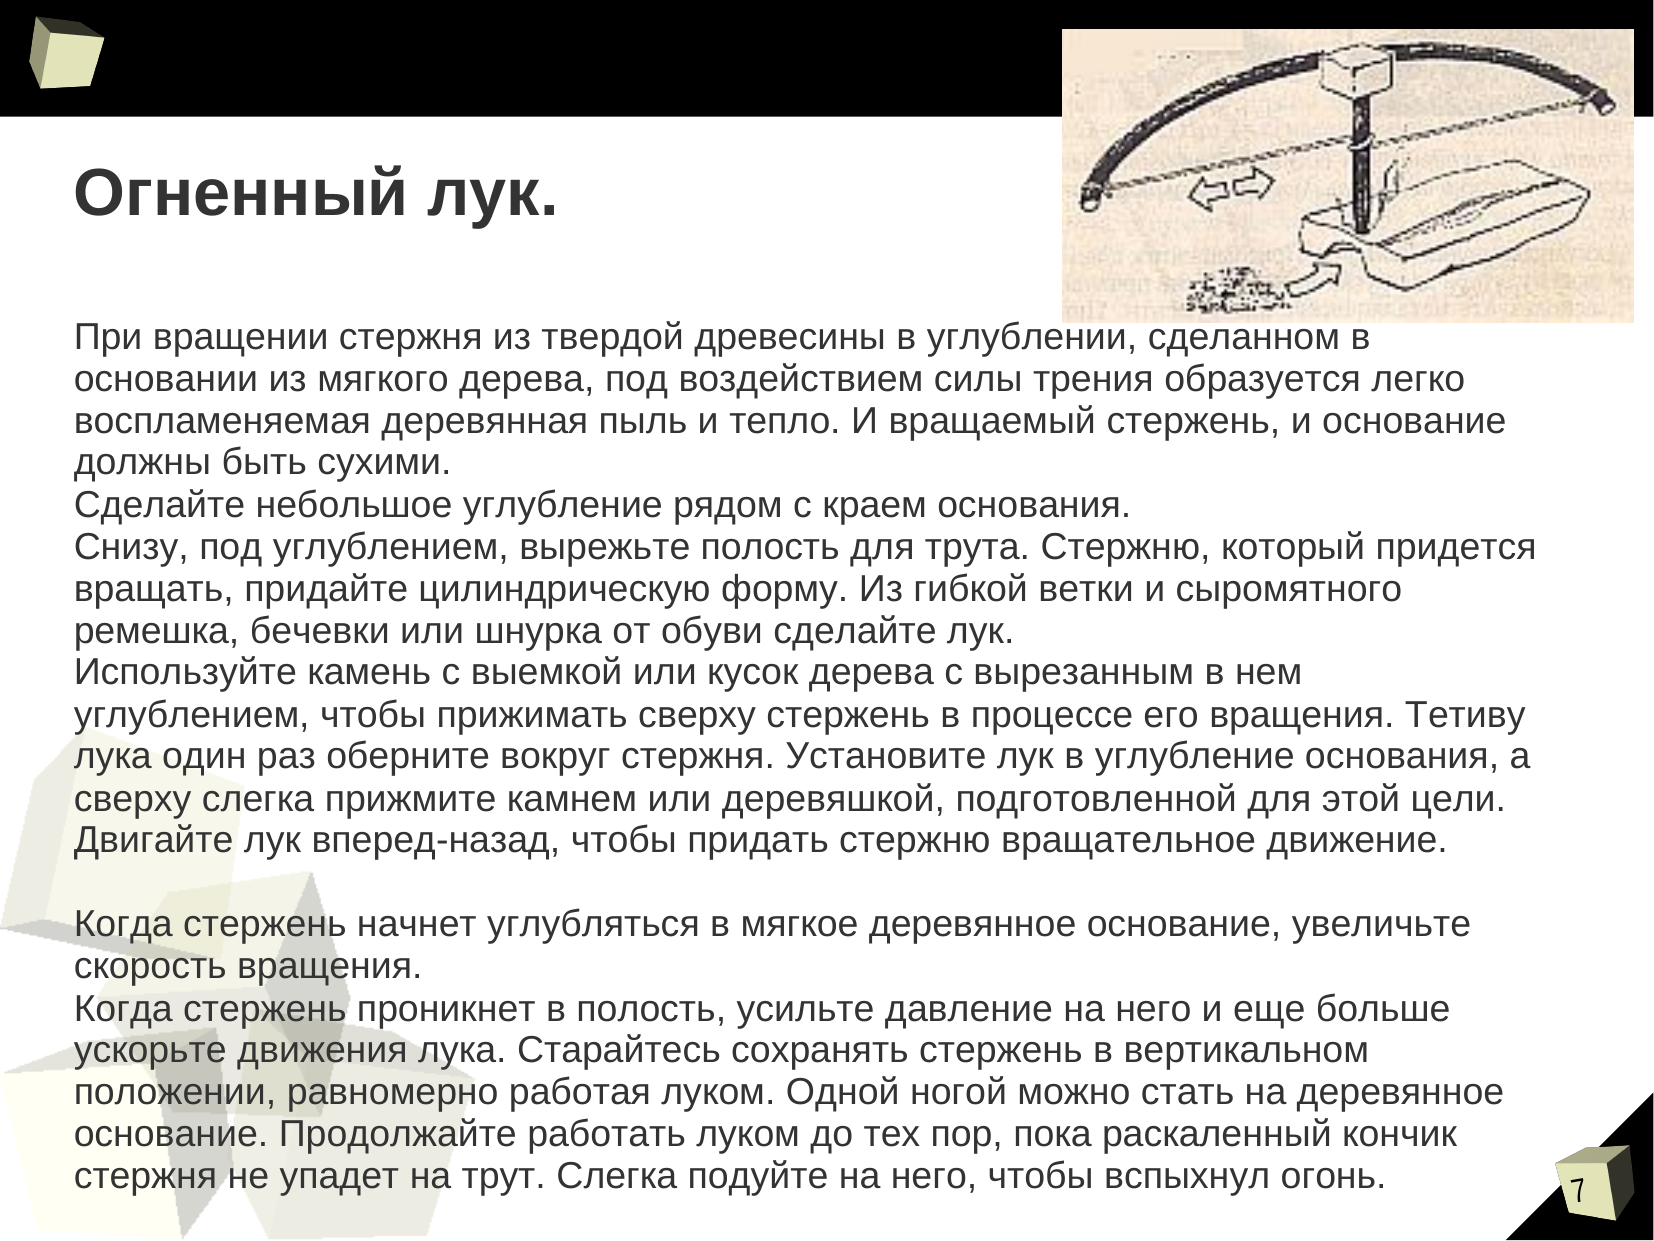

Огненный лук.
При вращении стержня из твердой древесины в углублении, сделанном в основании из мягкого дерева, под воздействием силы трения образуется легко воспламеняемая деревянная пыль и тепло. И вращаемый стержень, и основание должны быть сухими.
Сделайте небольшое углубление рядом с краем основания.
Снизу, под углублением, вырежьте полость для трута. Стержню, который придется вращать, придайте цилиндрическую форму. Из гибкой ветки и сыромятного ремешка, бечевки или шнурка от обуви сделайте лук.
Используйте камень с выемкой или кусок дерева с вырезанным в нем углублением, чтобы прижимать сверху стержень в процессе его вращения. Тетиву лука один раз оберните вокруг стержня. Установите лук в углубление основания, а сверху слегка прижмите камнем или деревяшкой, подготовленной для этой цели. Двигайте лук вперед-назад, чтобы придать стержню вращательное движение.
Когда стержень начнет углубляться в мягкое деревянное основание, увеличьте скорость вращения.
Когда стержень проникнет в полость, усильте давление на него и еще больше ускорьте движения лука. Старайтесь сохранять стержень в вертикальном положении, равномерно работая луком. Одной ногой можно стать на деревянное основание. Продолжайте работать луком до тех пор, пока раскаленный кончик стержня не упадет на трут. Слегка подуйте на него, чтобы вспыхнул огонь.